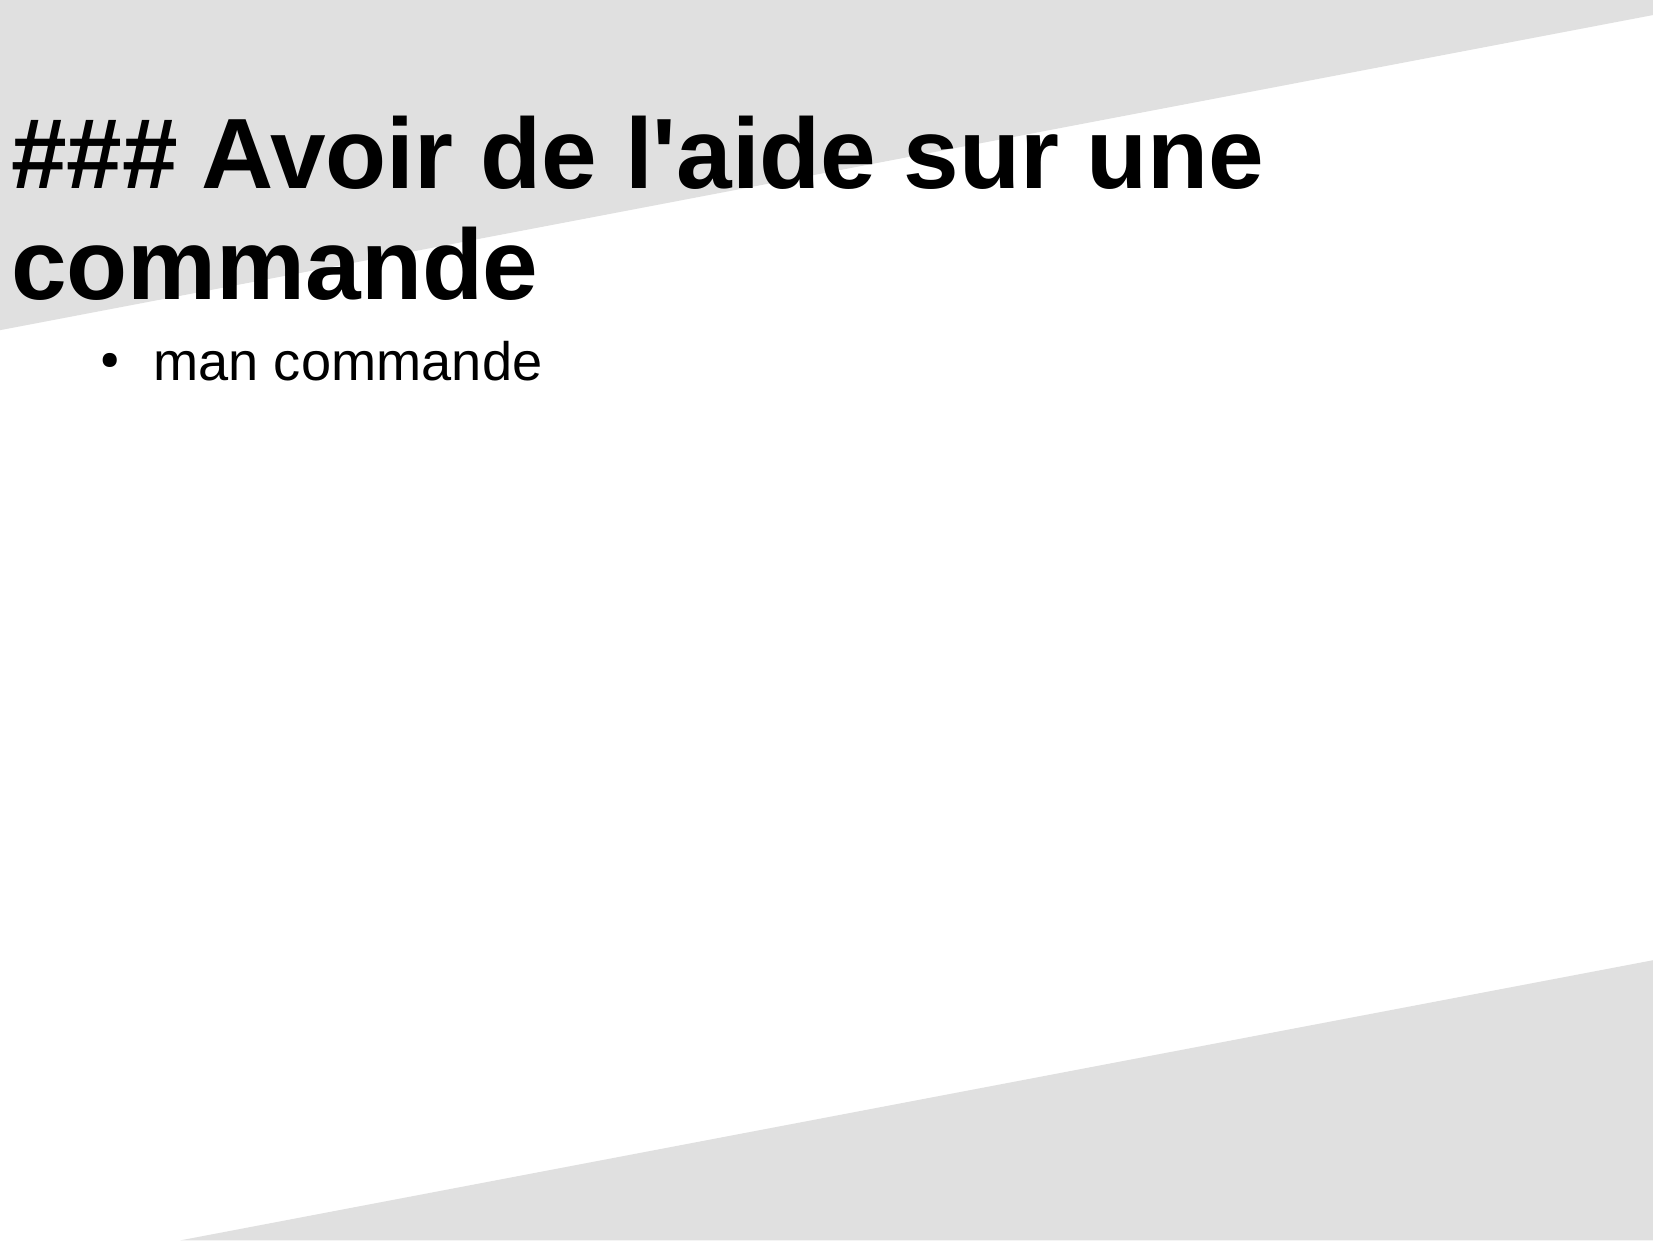

# ### Avoir de l'aide sur une commande
man commande